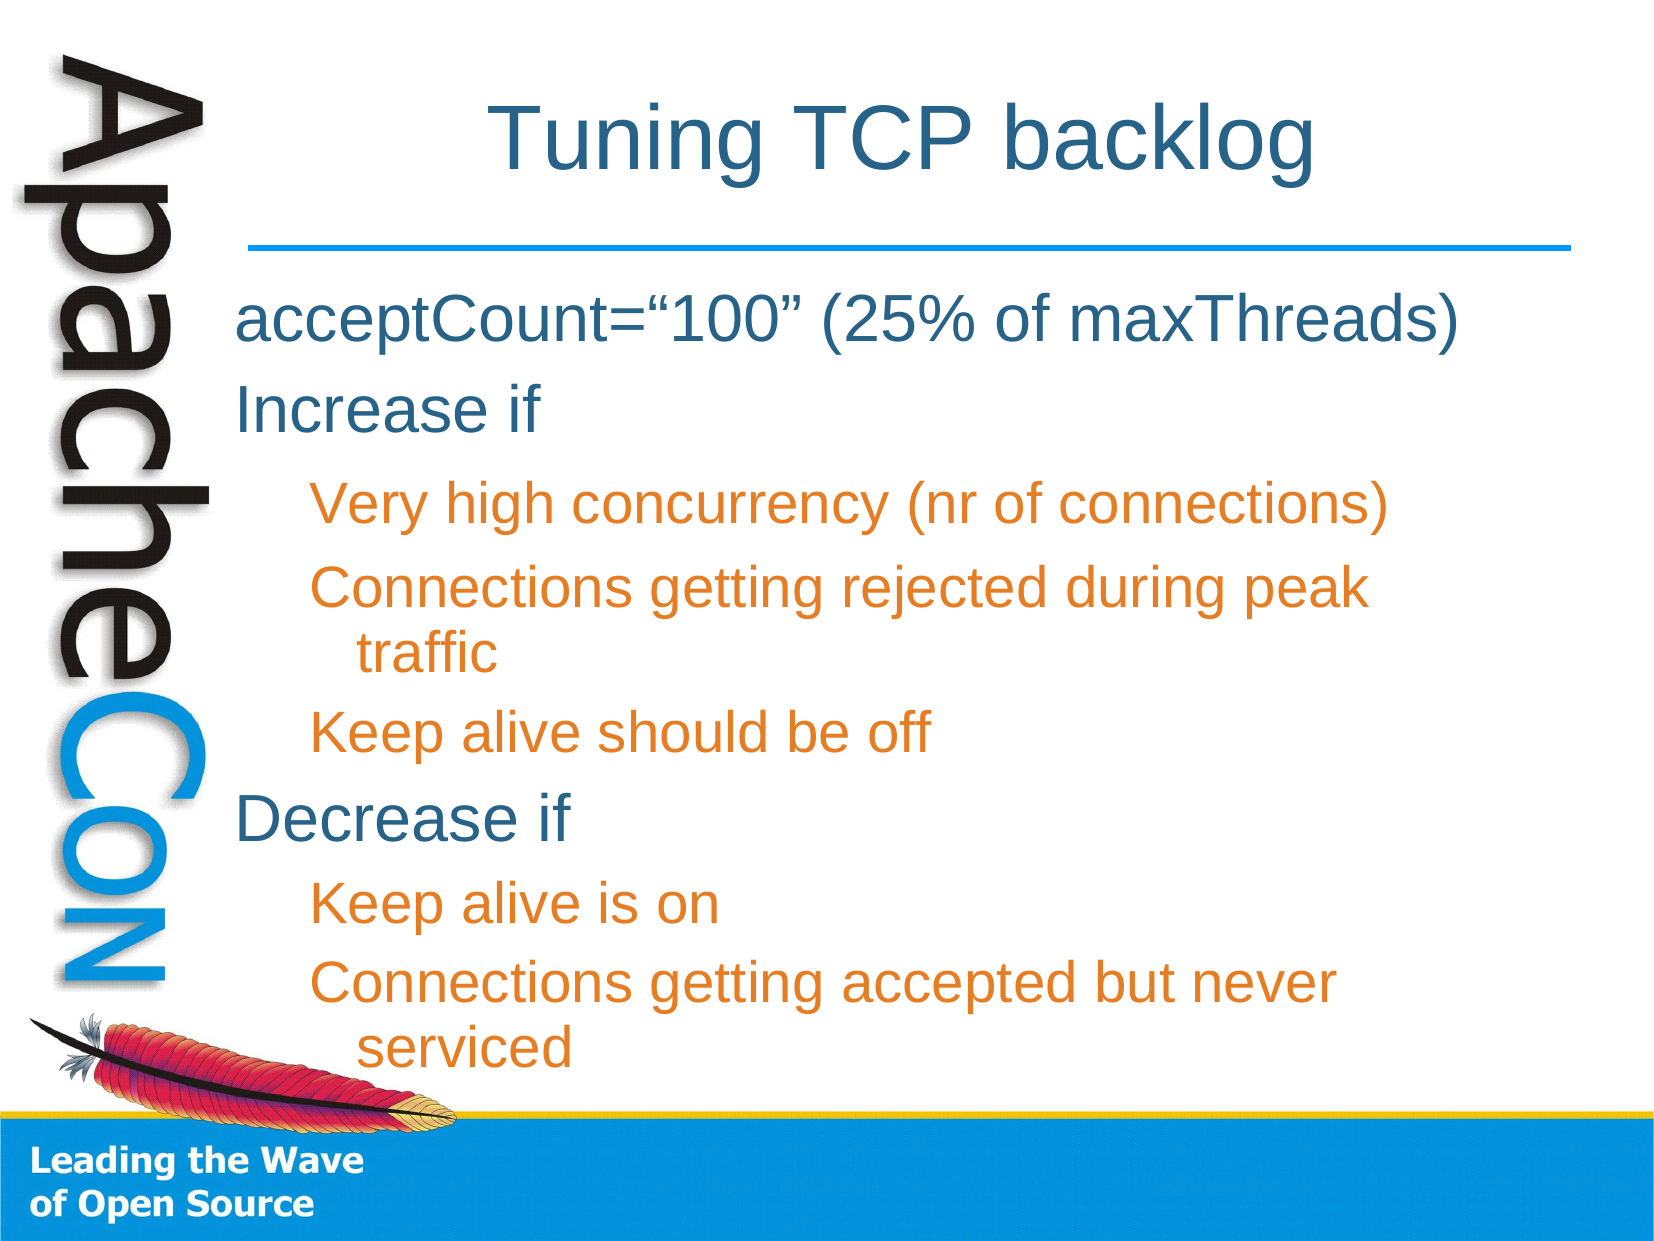

# Tuning TCP backlog
acceptCount=“100” (25% of maxThreads)
Increase if
Very high concurrency (nr of connections)‏
Connections getting rejected during peak 	traffic
Keep alive should be off
Decrease if
Keep alive is on
Connections getting accepted but never serviced